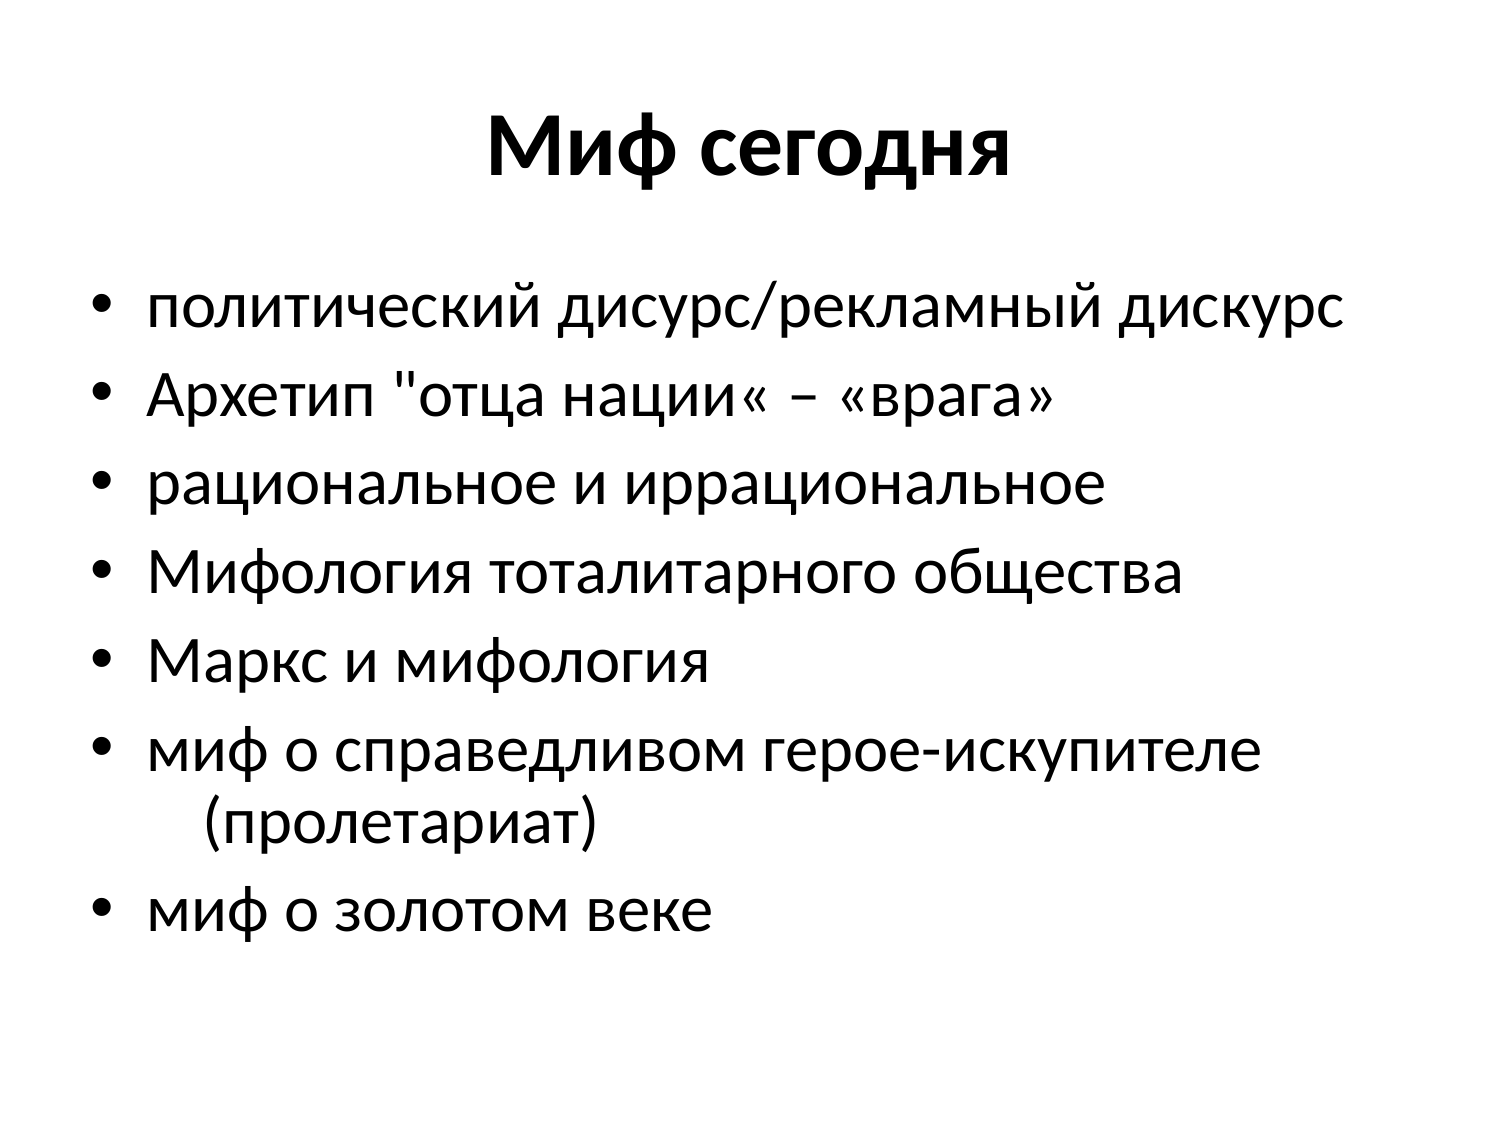

# Миф сегодня
политический дисурс/рекламный дискурс
Архетип "отца на­ции« – «врага»
рациональное и иррациональ­ное
Мифология тоталитарного общества
Маркс и мифология
миф о справедливом герое-искупителе (пролетариат)
миф о золотом веке